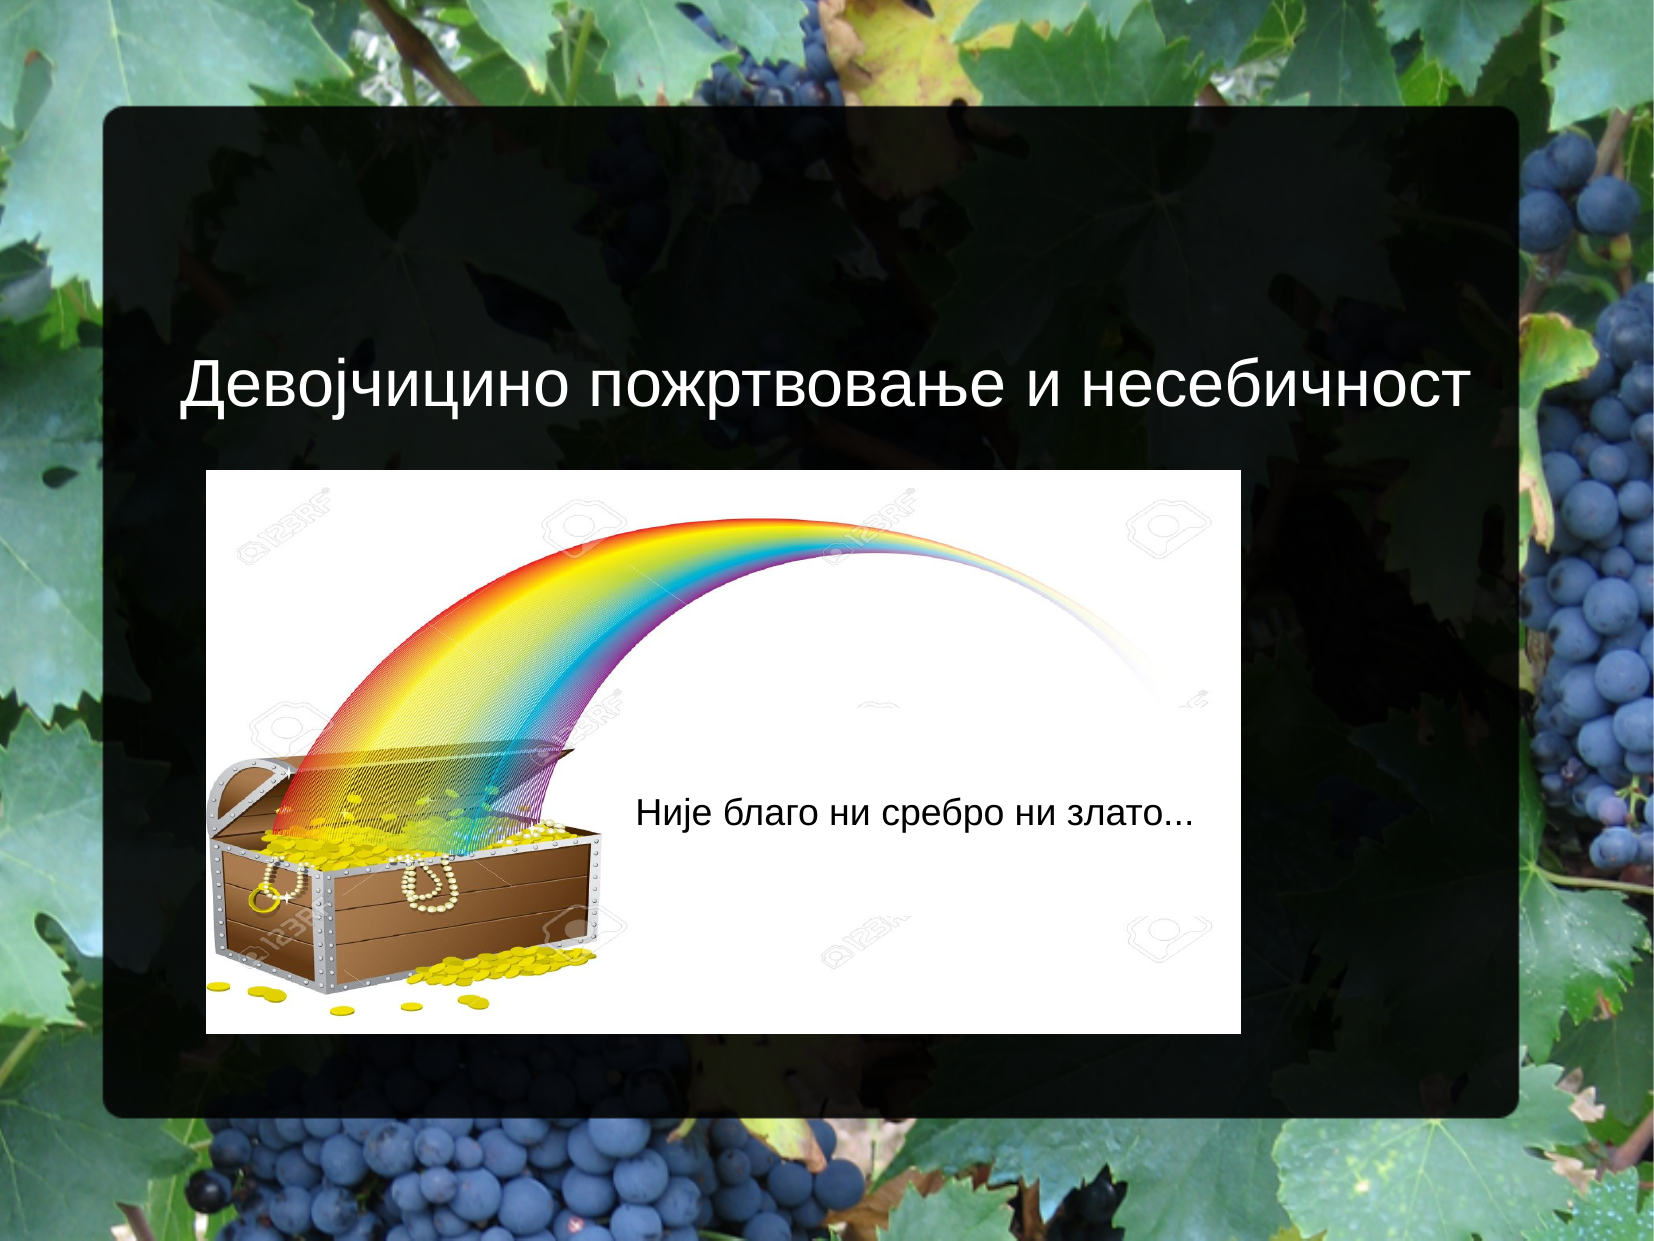

# Девојчицино пожртвовање и несебичност
Није благо ни сребро ни злато...